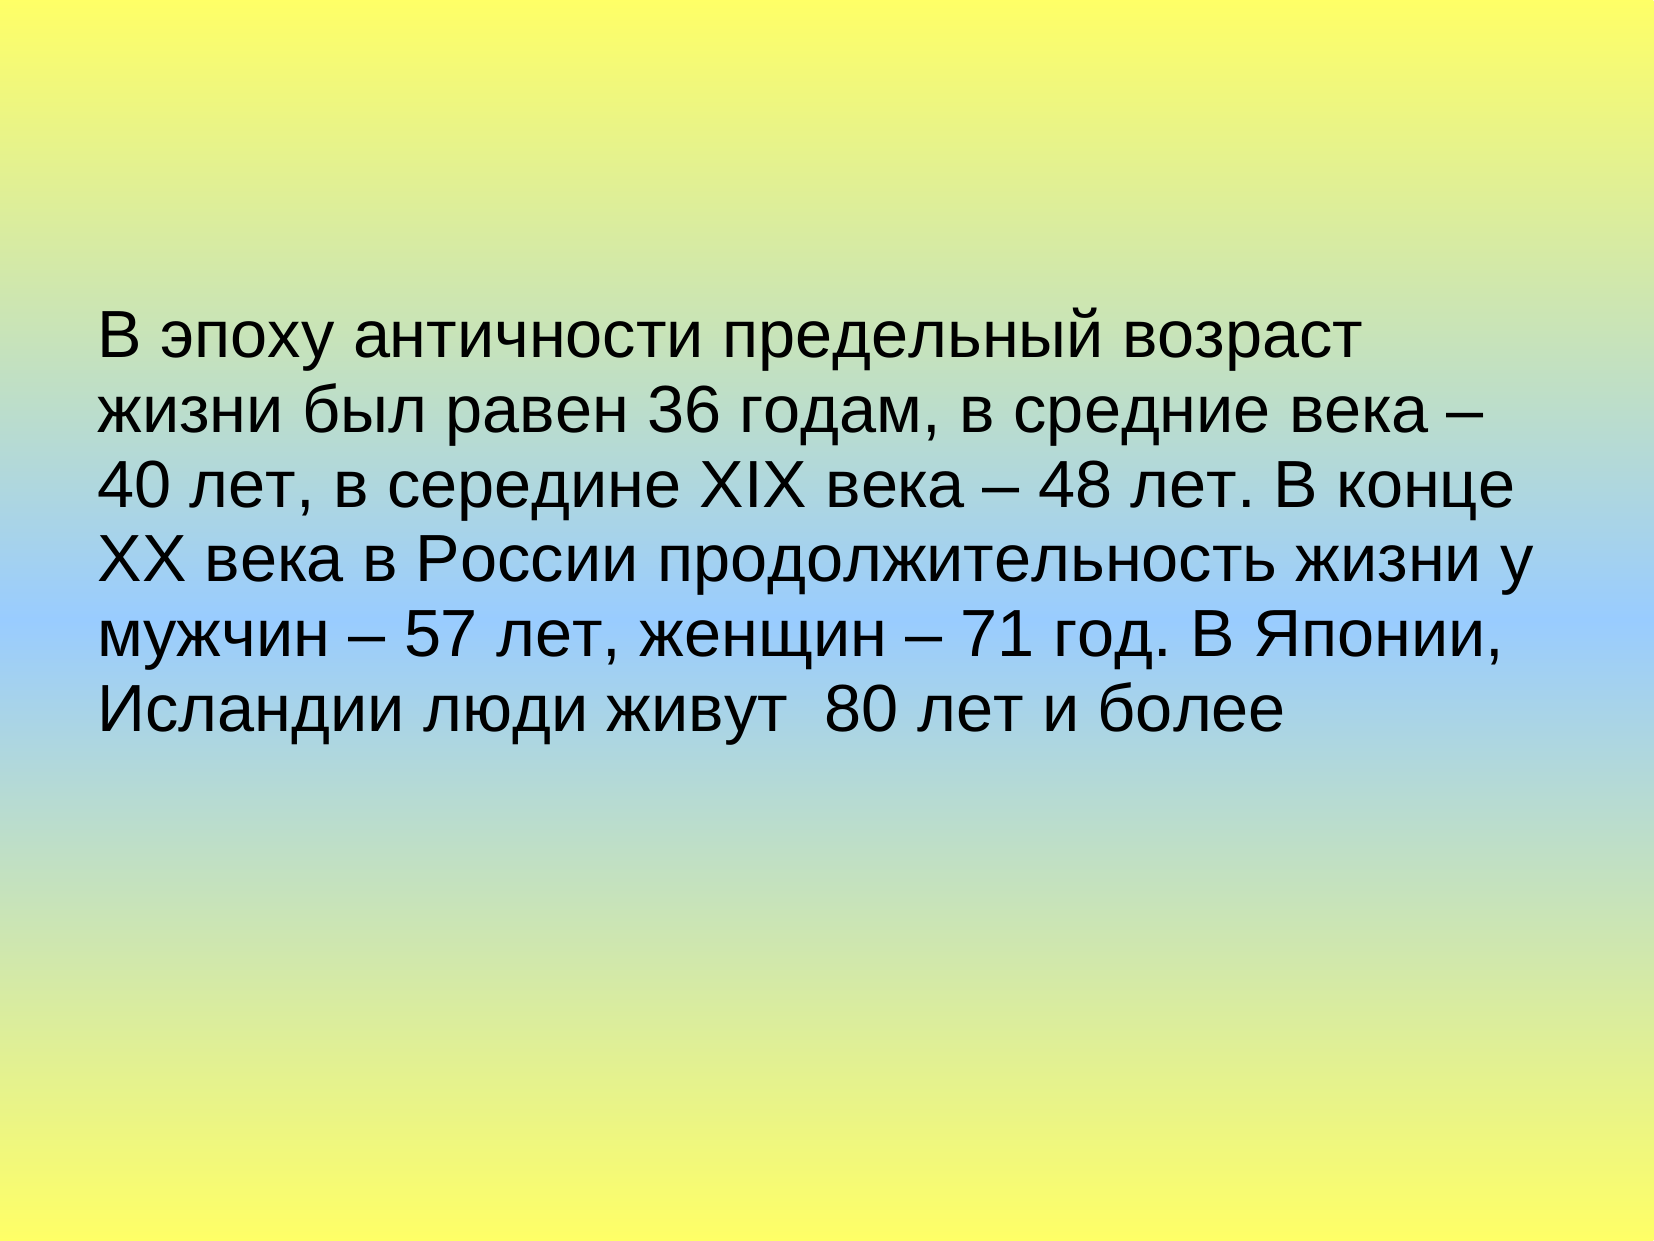

#
В эпоху античности предельный возраст жизни был равен 36 годам, в средние века – 40 лет, в середине XIX века – 48 лет. В конце XX века в России продолжительность жизни у мужчин – 57 лет, женщин – 71 год. В Японии, Исландии люди живут 80 лет и более